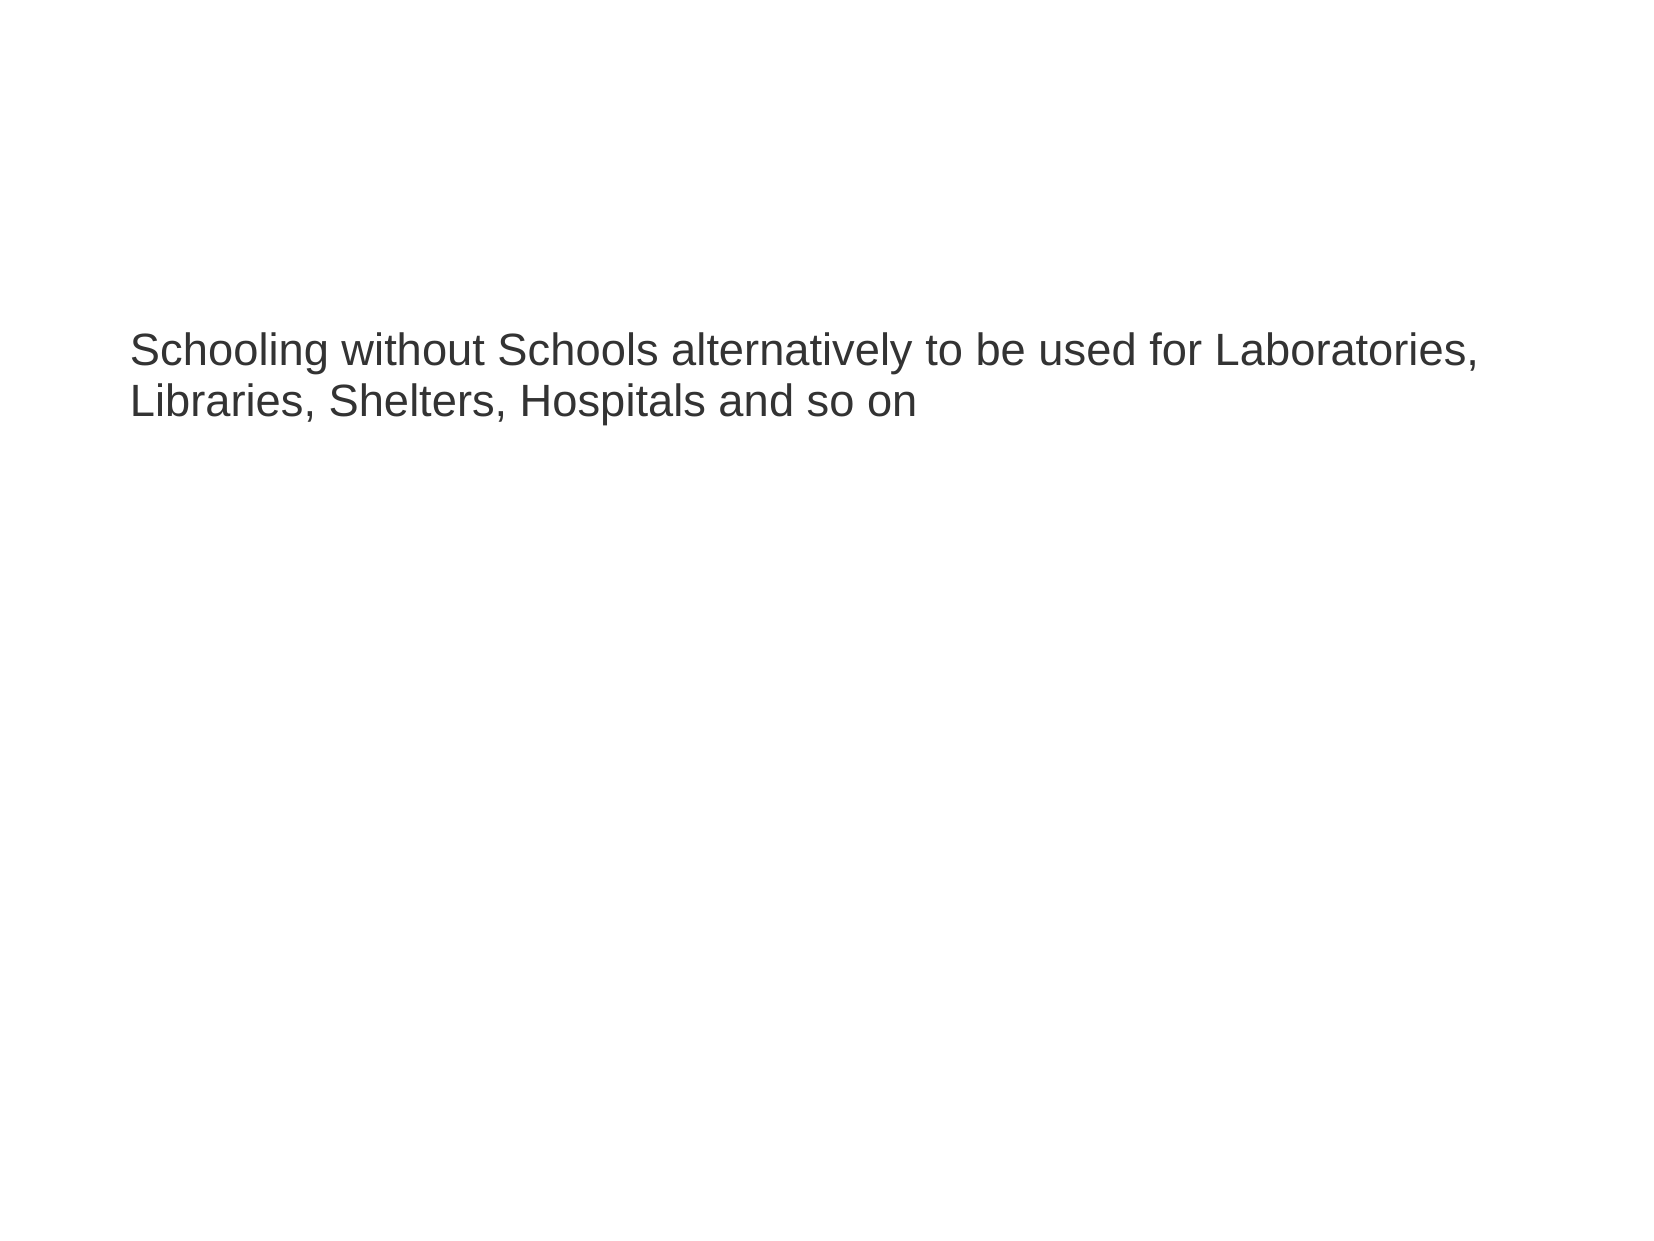

#
Schooling without Schools alternatively to be used for Laboratories, Libraries, Shelters, Hospitals and so on